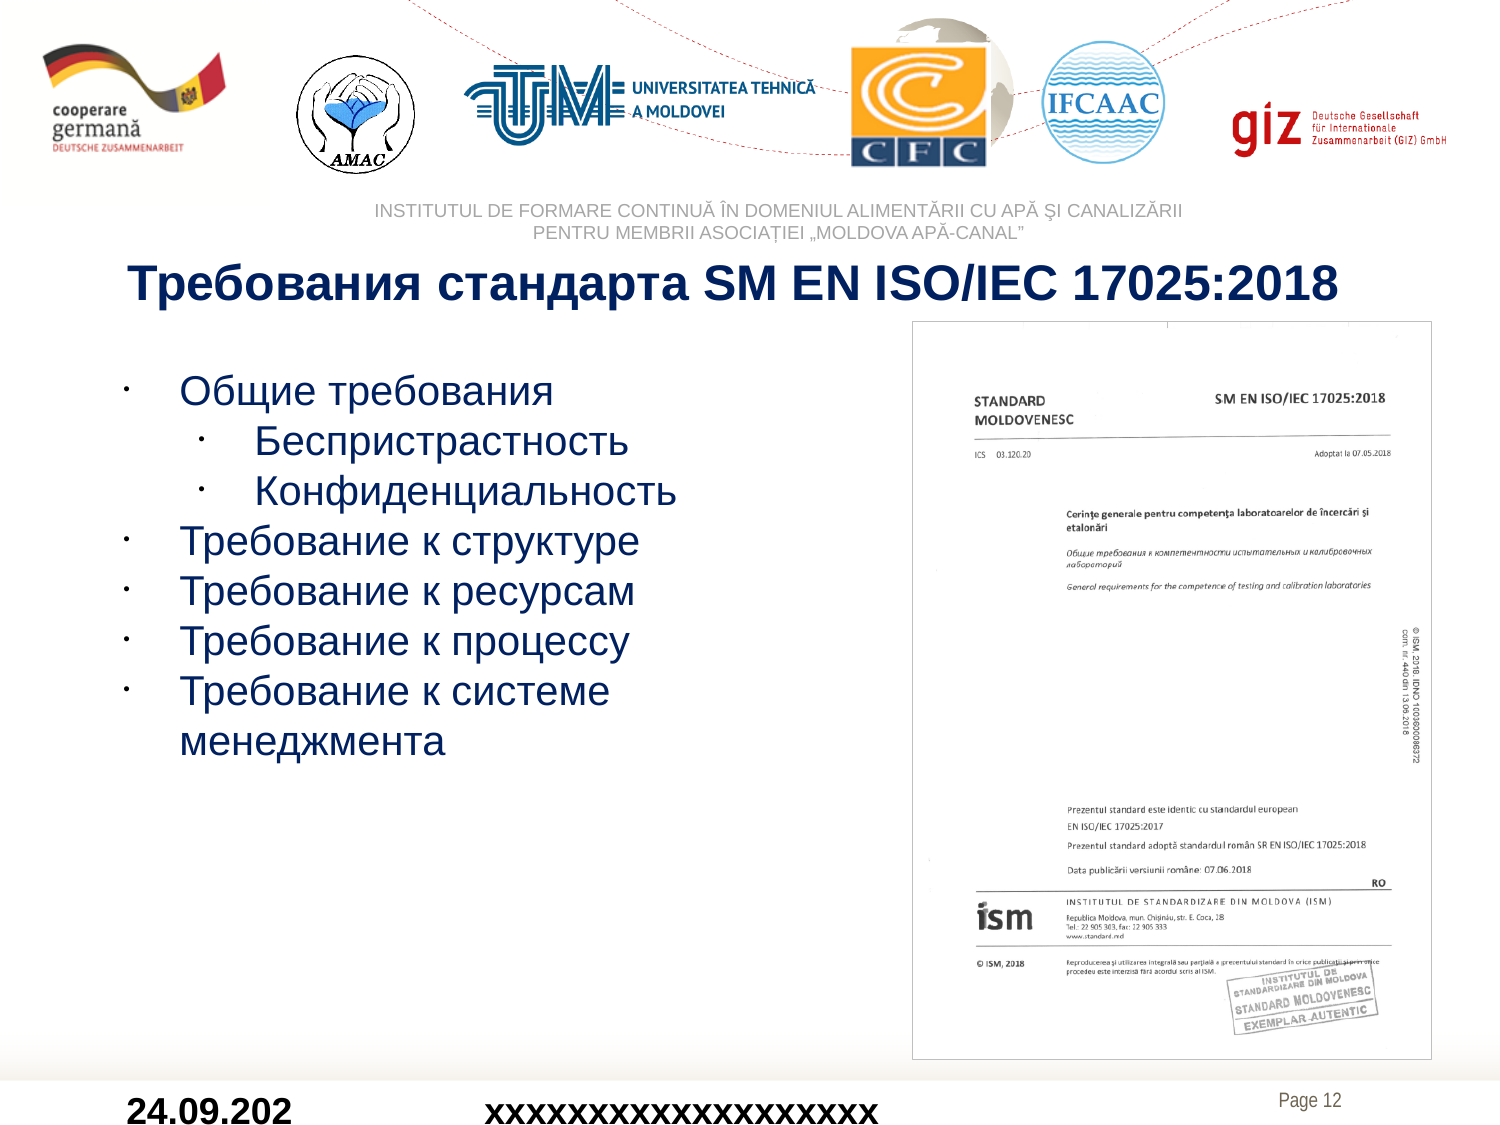

INSTITUTUL DE FORMARE CONTINUĂ ÎN DOMENIUL ALIMENTĂRII CU APĂ ŞI CANALIZĂRII
PENTRU MEMBRII ASOCIAȚIEI „MOLDOVA APĂ-CANAL”
Требования стандарта SM EN ISO/IEC 17025:2018
Общие требования
Беспристрастность
Конфиденциальность
Требование к структуре
Требование к ресурсам
Требование к процессу
Требование к системе менеджмента
xxxxxxxxxxxxxxxxxxx